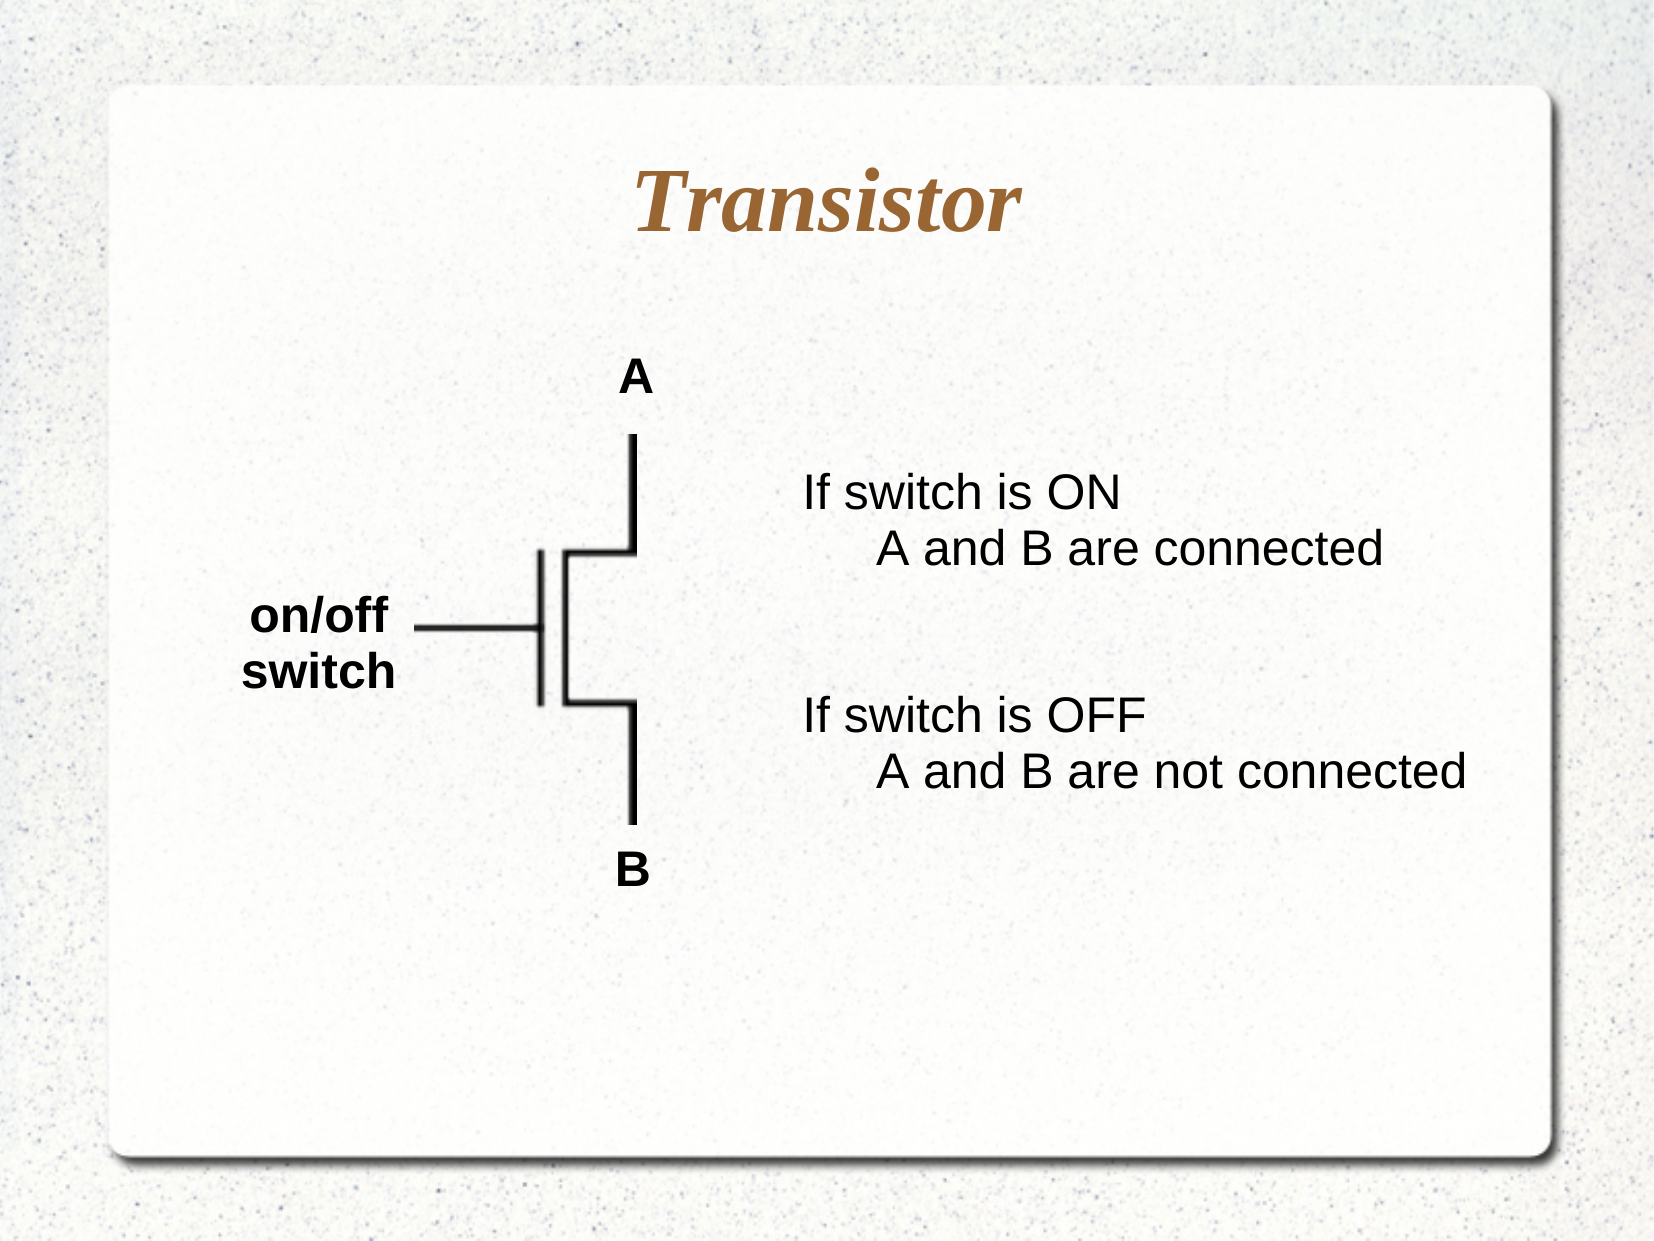

# Transistor
A
If switch is ON
	A and B are connected
If switch is OFF
	A and B are not connected
on/off
switch
B